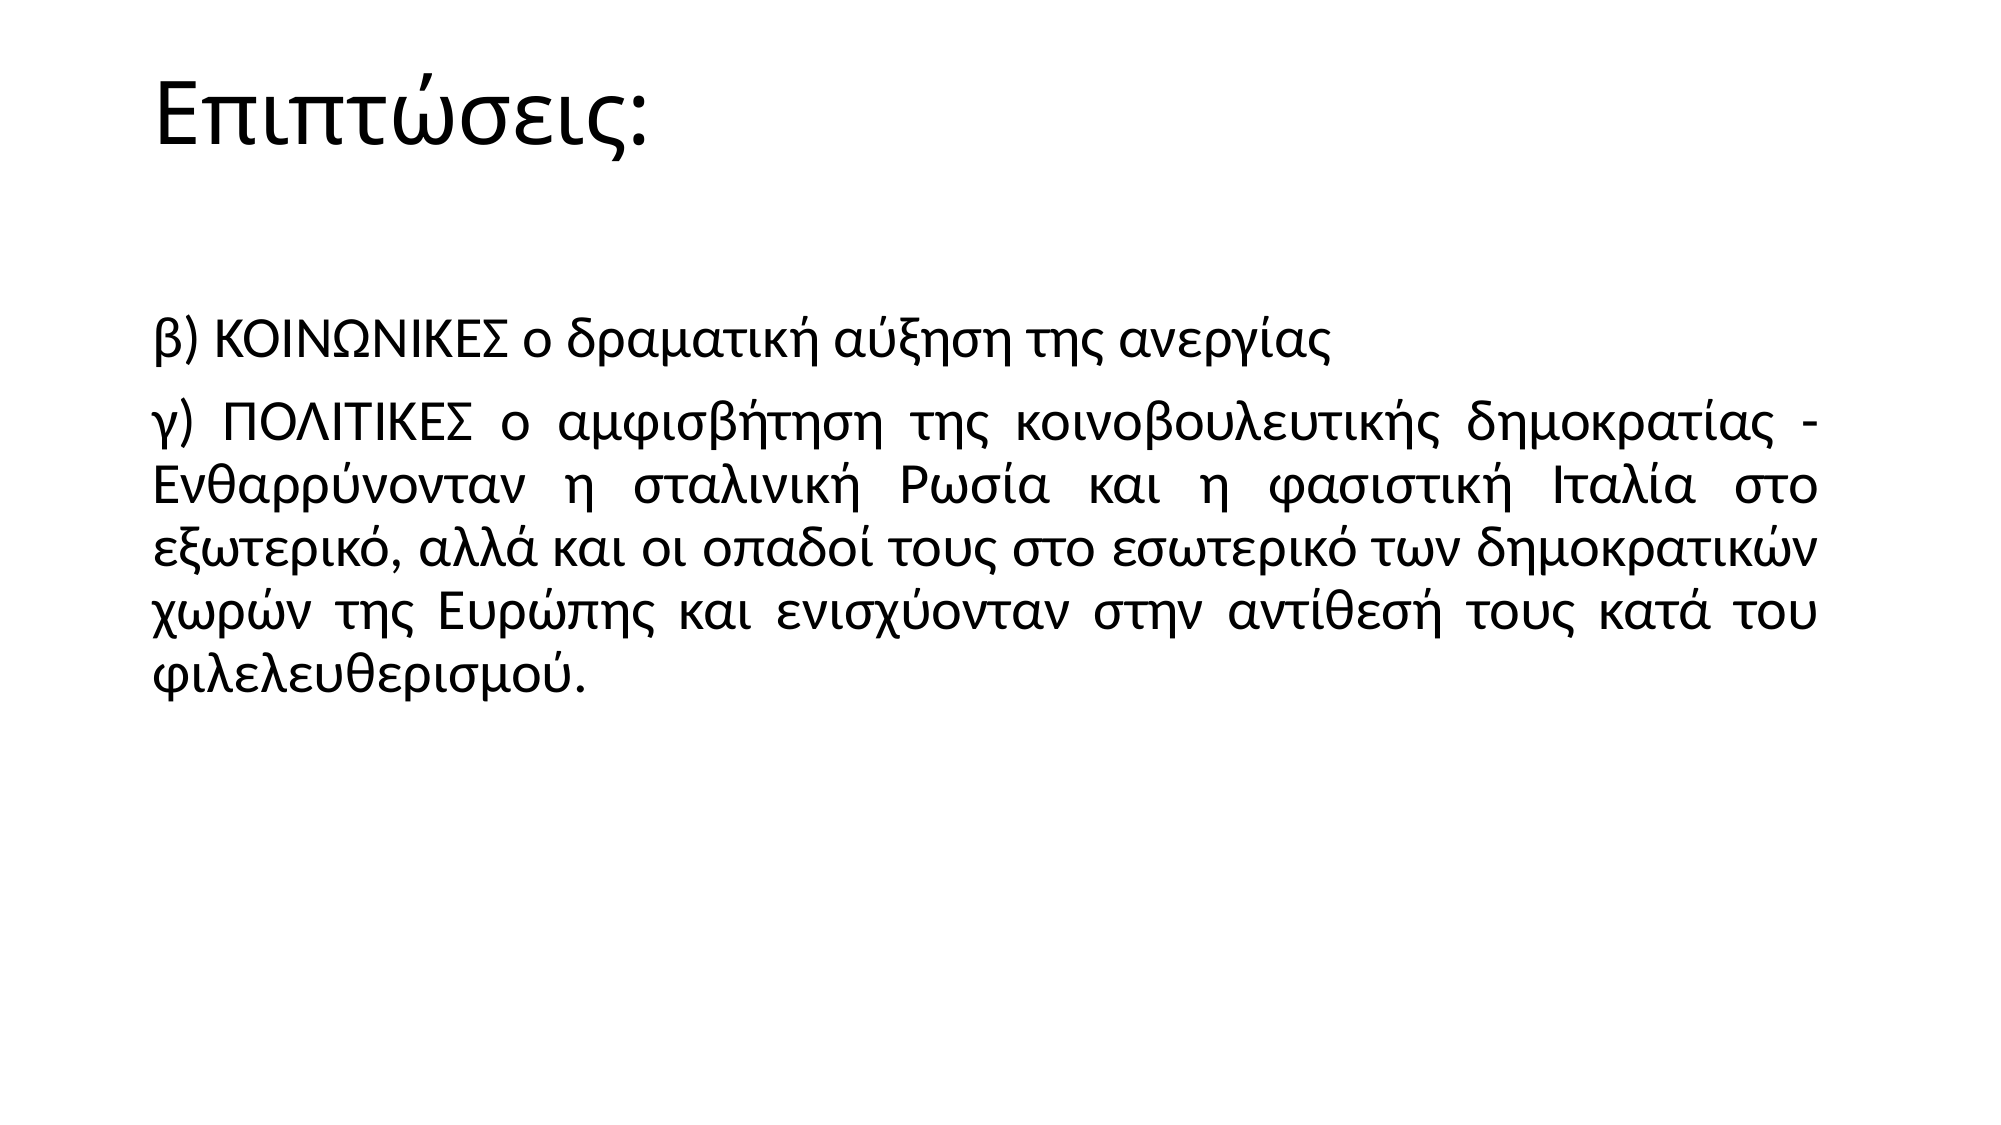

# Επιπτώσεις:
β) ΚΟΙΝΩΝΙΚΕΣ o δραματική αύξηση της ανεργίας
γ) ΠΟΛΙΤΙΚΕΣ o αμφισβήτηση της κοινοβουλευτικής δημοκρατίας - Ενθαρρύνονταν η σταλινική Ρωσία και η φασιστική Ιταλία στο εξωτερικό, αλλά και οι οπαδοί τους στο εσωτερικό των δημοκρατικών χωρών της Ευρώπης και ενισχύονταν στην αντίθεσή τους κατά του φιλελευθερισμού.